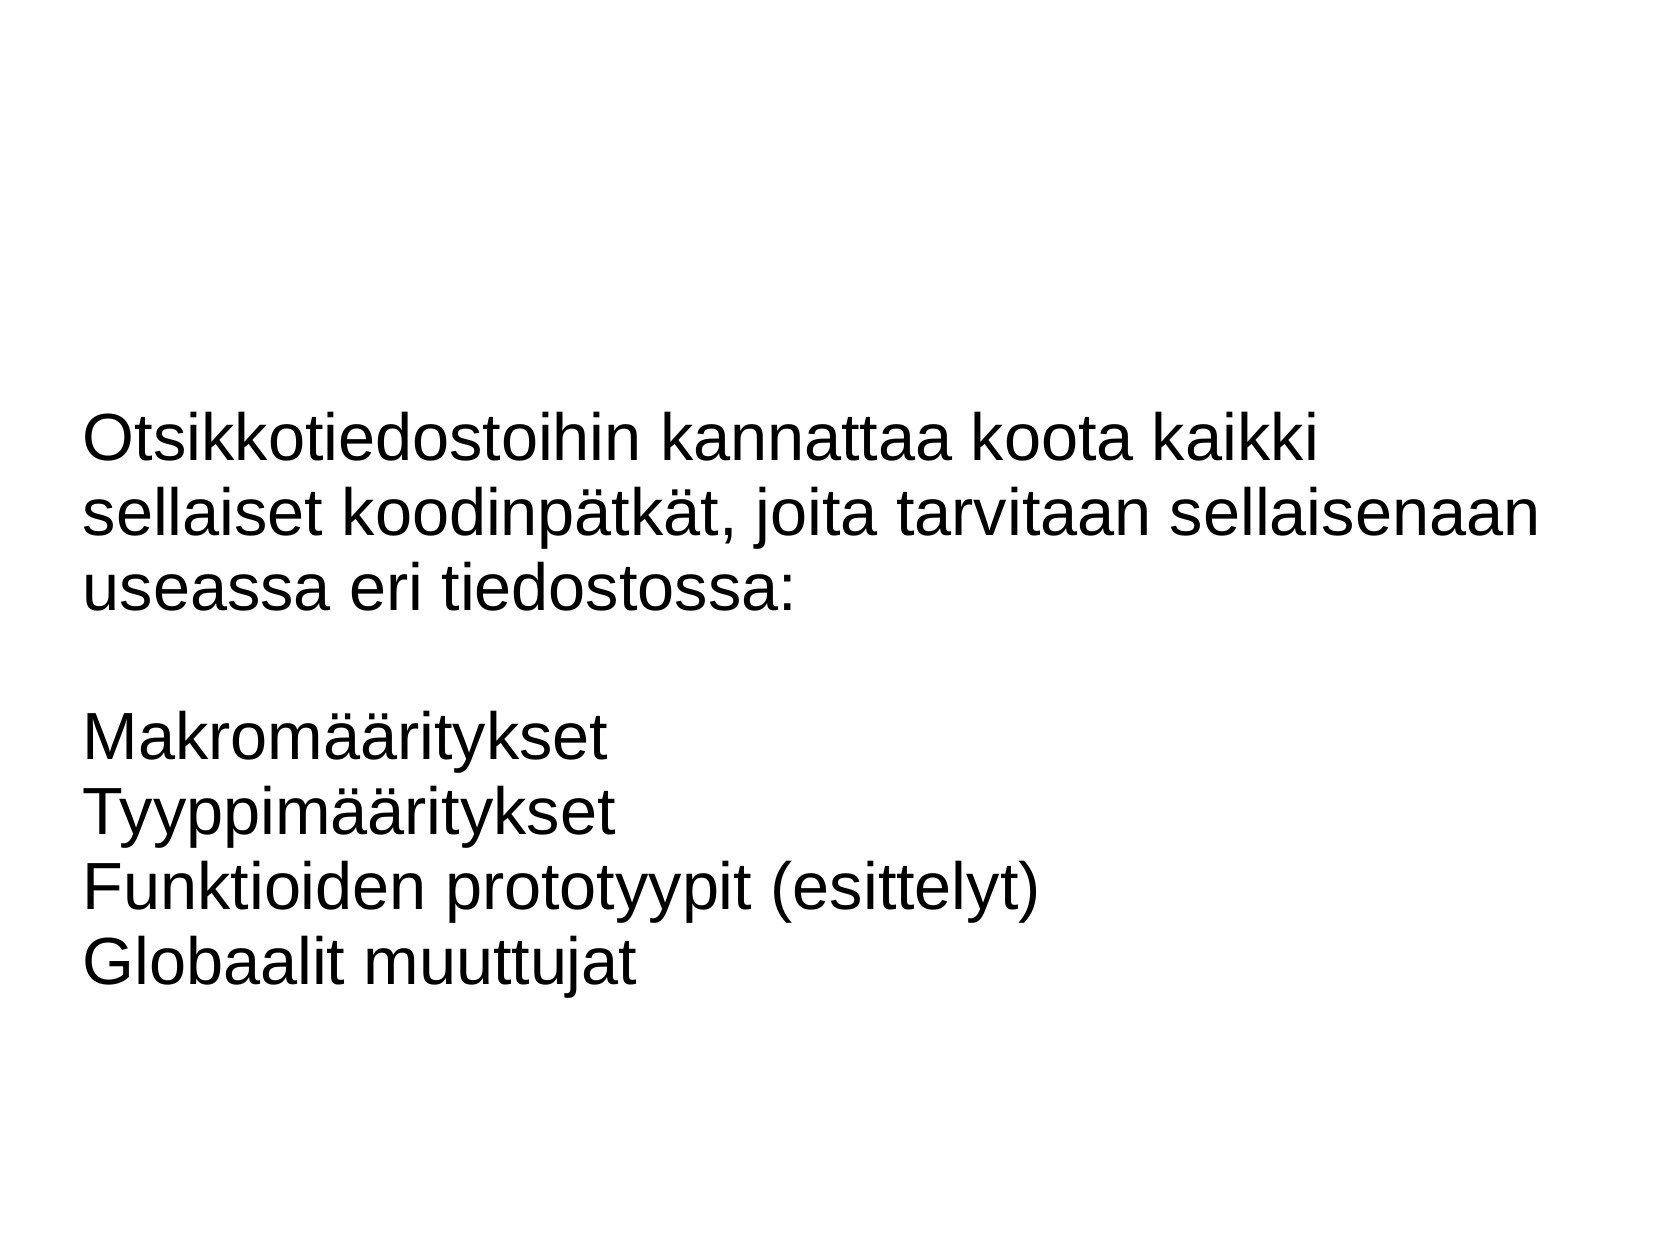

Otsikkotiedostoihin kannattaa koota kaikki sellaiset koodinpätkät, joita tarvitaan sellaisenaan useassa eri tiedostossa:
Makromääritykset
Tyyppimääritykset
Funktioiden prototyypit (esittelyt)
Globaalit muuttujat